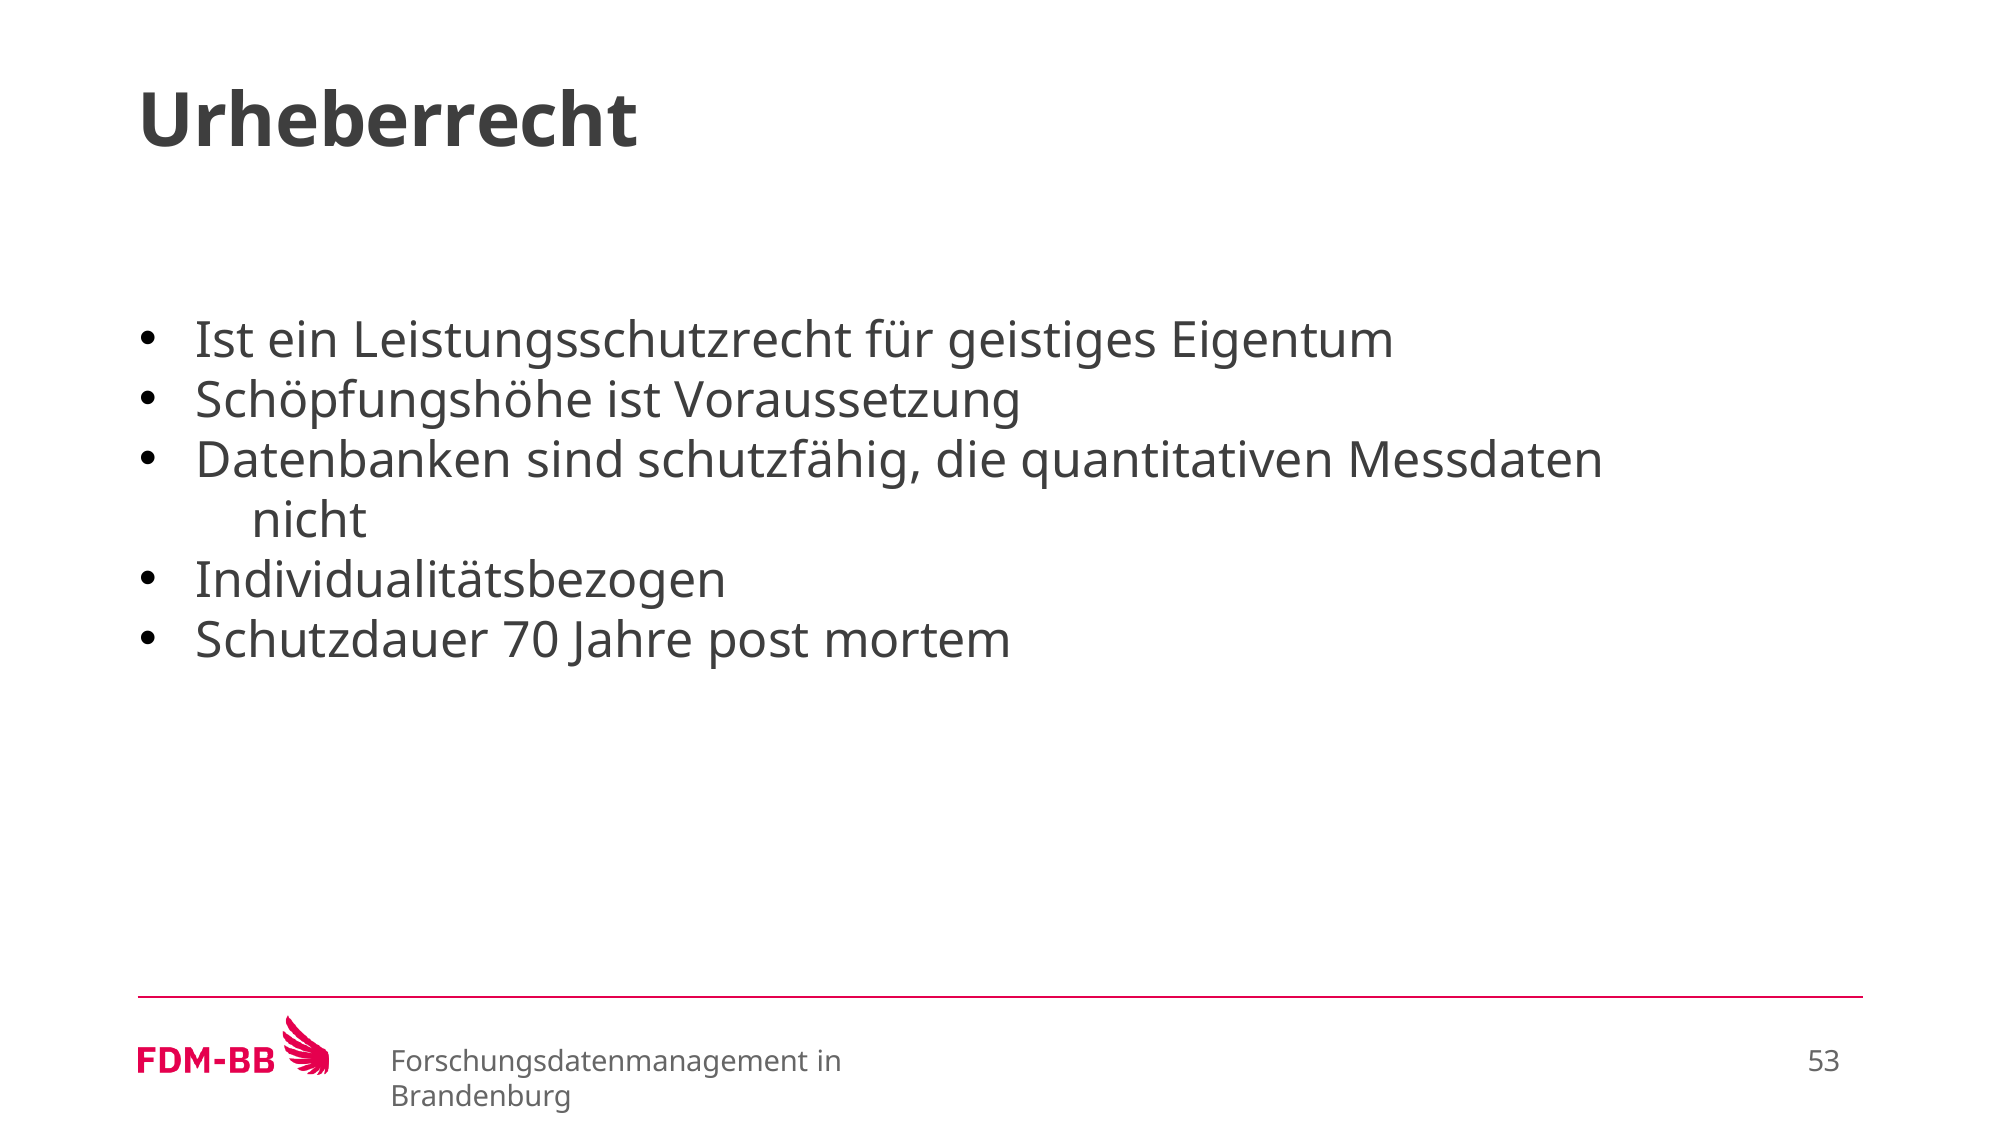

# Urheberrecht
Ist ein Leistungsschutzrecht für geistiges Eigentum
Schöpfungshöhe ist Voraussetzung
Datenbanken sind schutzfähig, die quantitativen Messdaten nicht
Individualitätsbezogen
Schutzdauer 70 Jahre post mortem
Forschungsdatenmanagement in Brandenburg
53